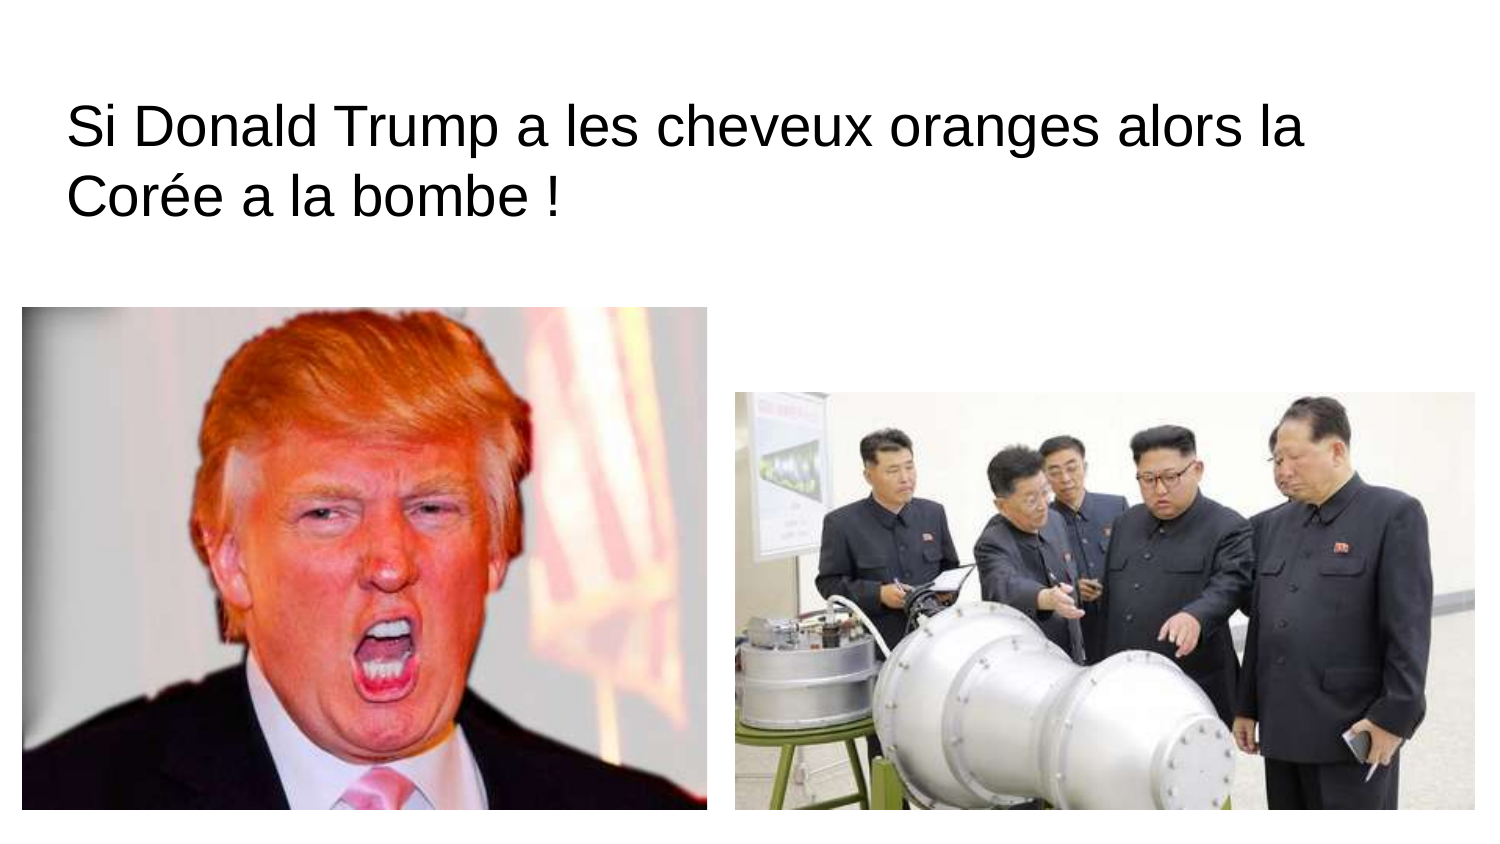

# Si Donald Trump a les cheveux oranges alors la Corée a la bombe !